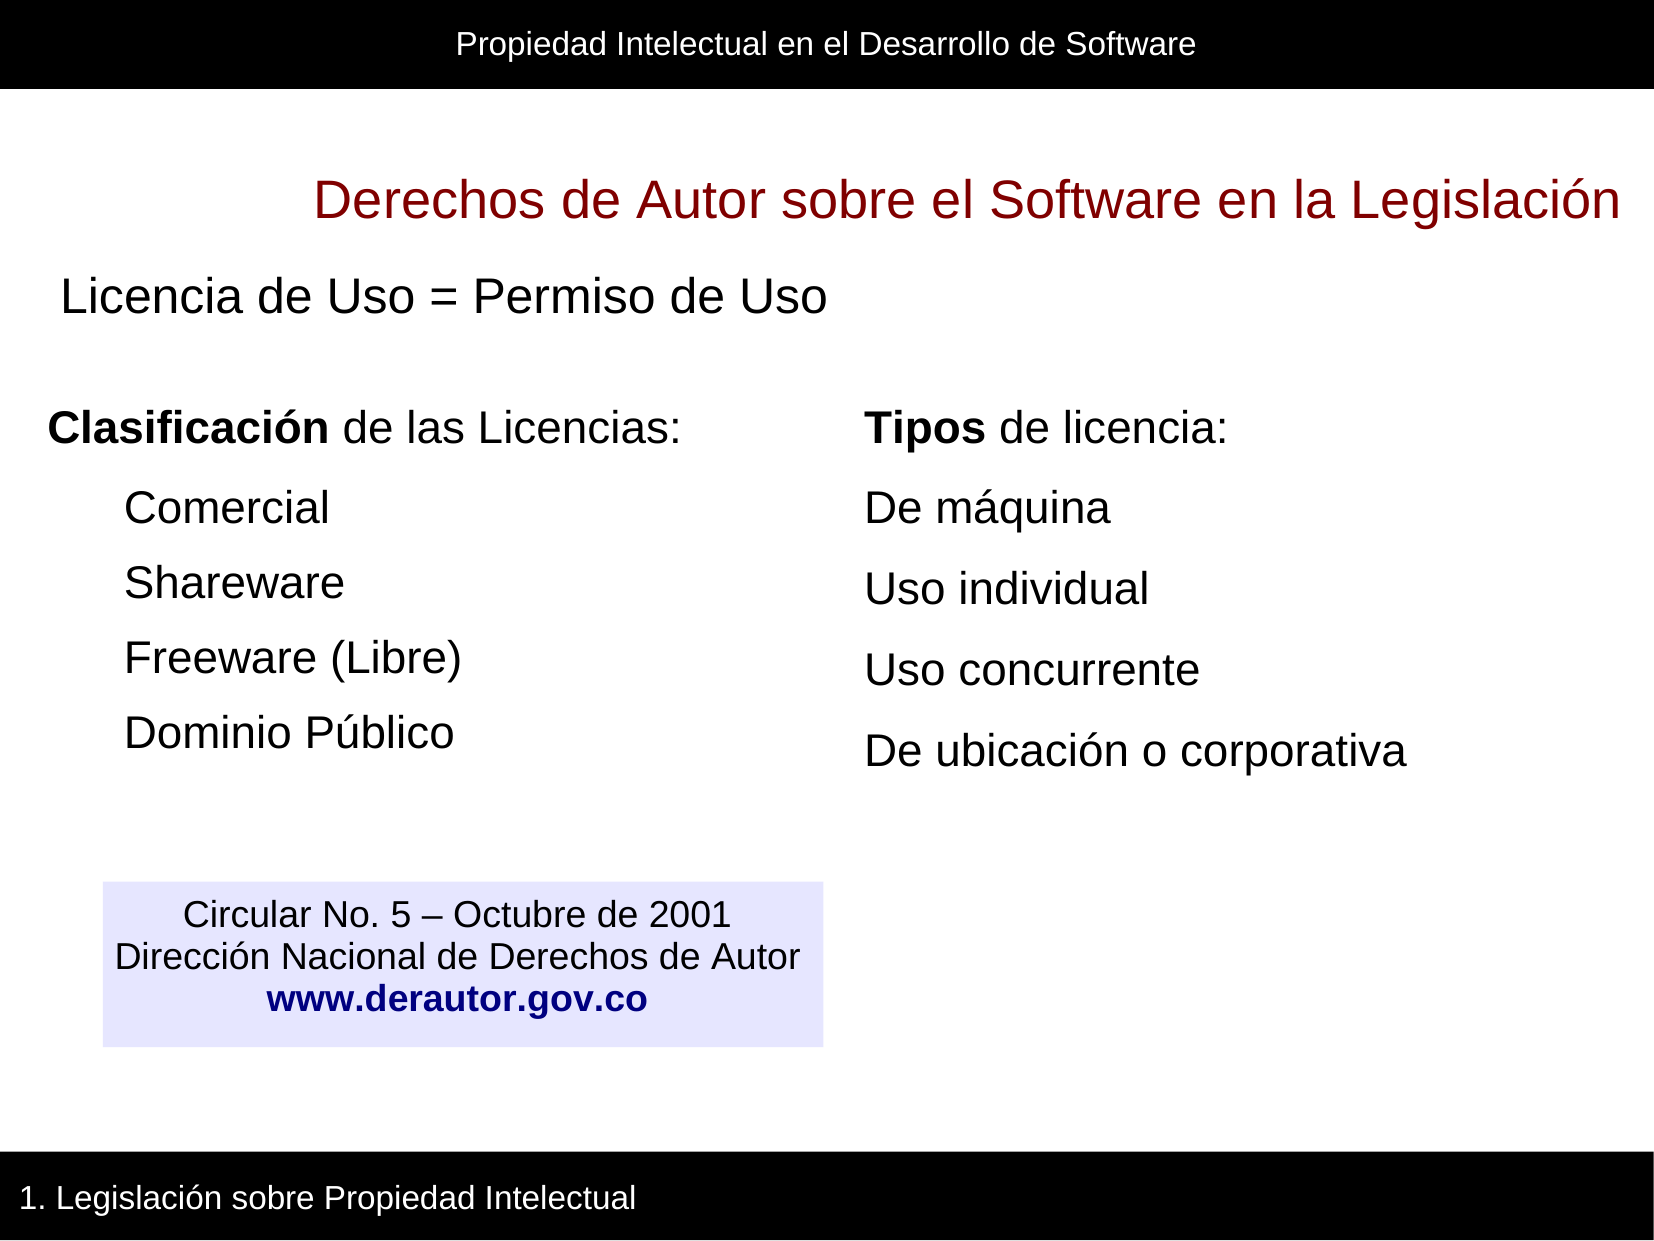

# Derechos de Autor sobre el Software en la Legislación
Licencia de Uso = Permiso de Uso
Clasificación de las Licencias:
Comercial
Shareware
Freeware (Libre)
Dominio Público
Tipos de licencia:
De máquina
Uso individual
Uso concurrente
De ubicación o corporativa
Circular No. 5 – Octubre de 2001
Dirección Nacional de Derechos de Autor
www.derautor.gov.co
1. Legislación sobre Propiedad Intelectual